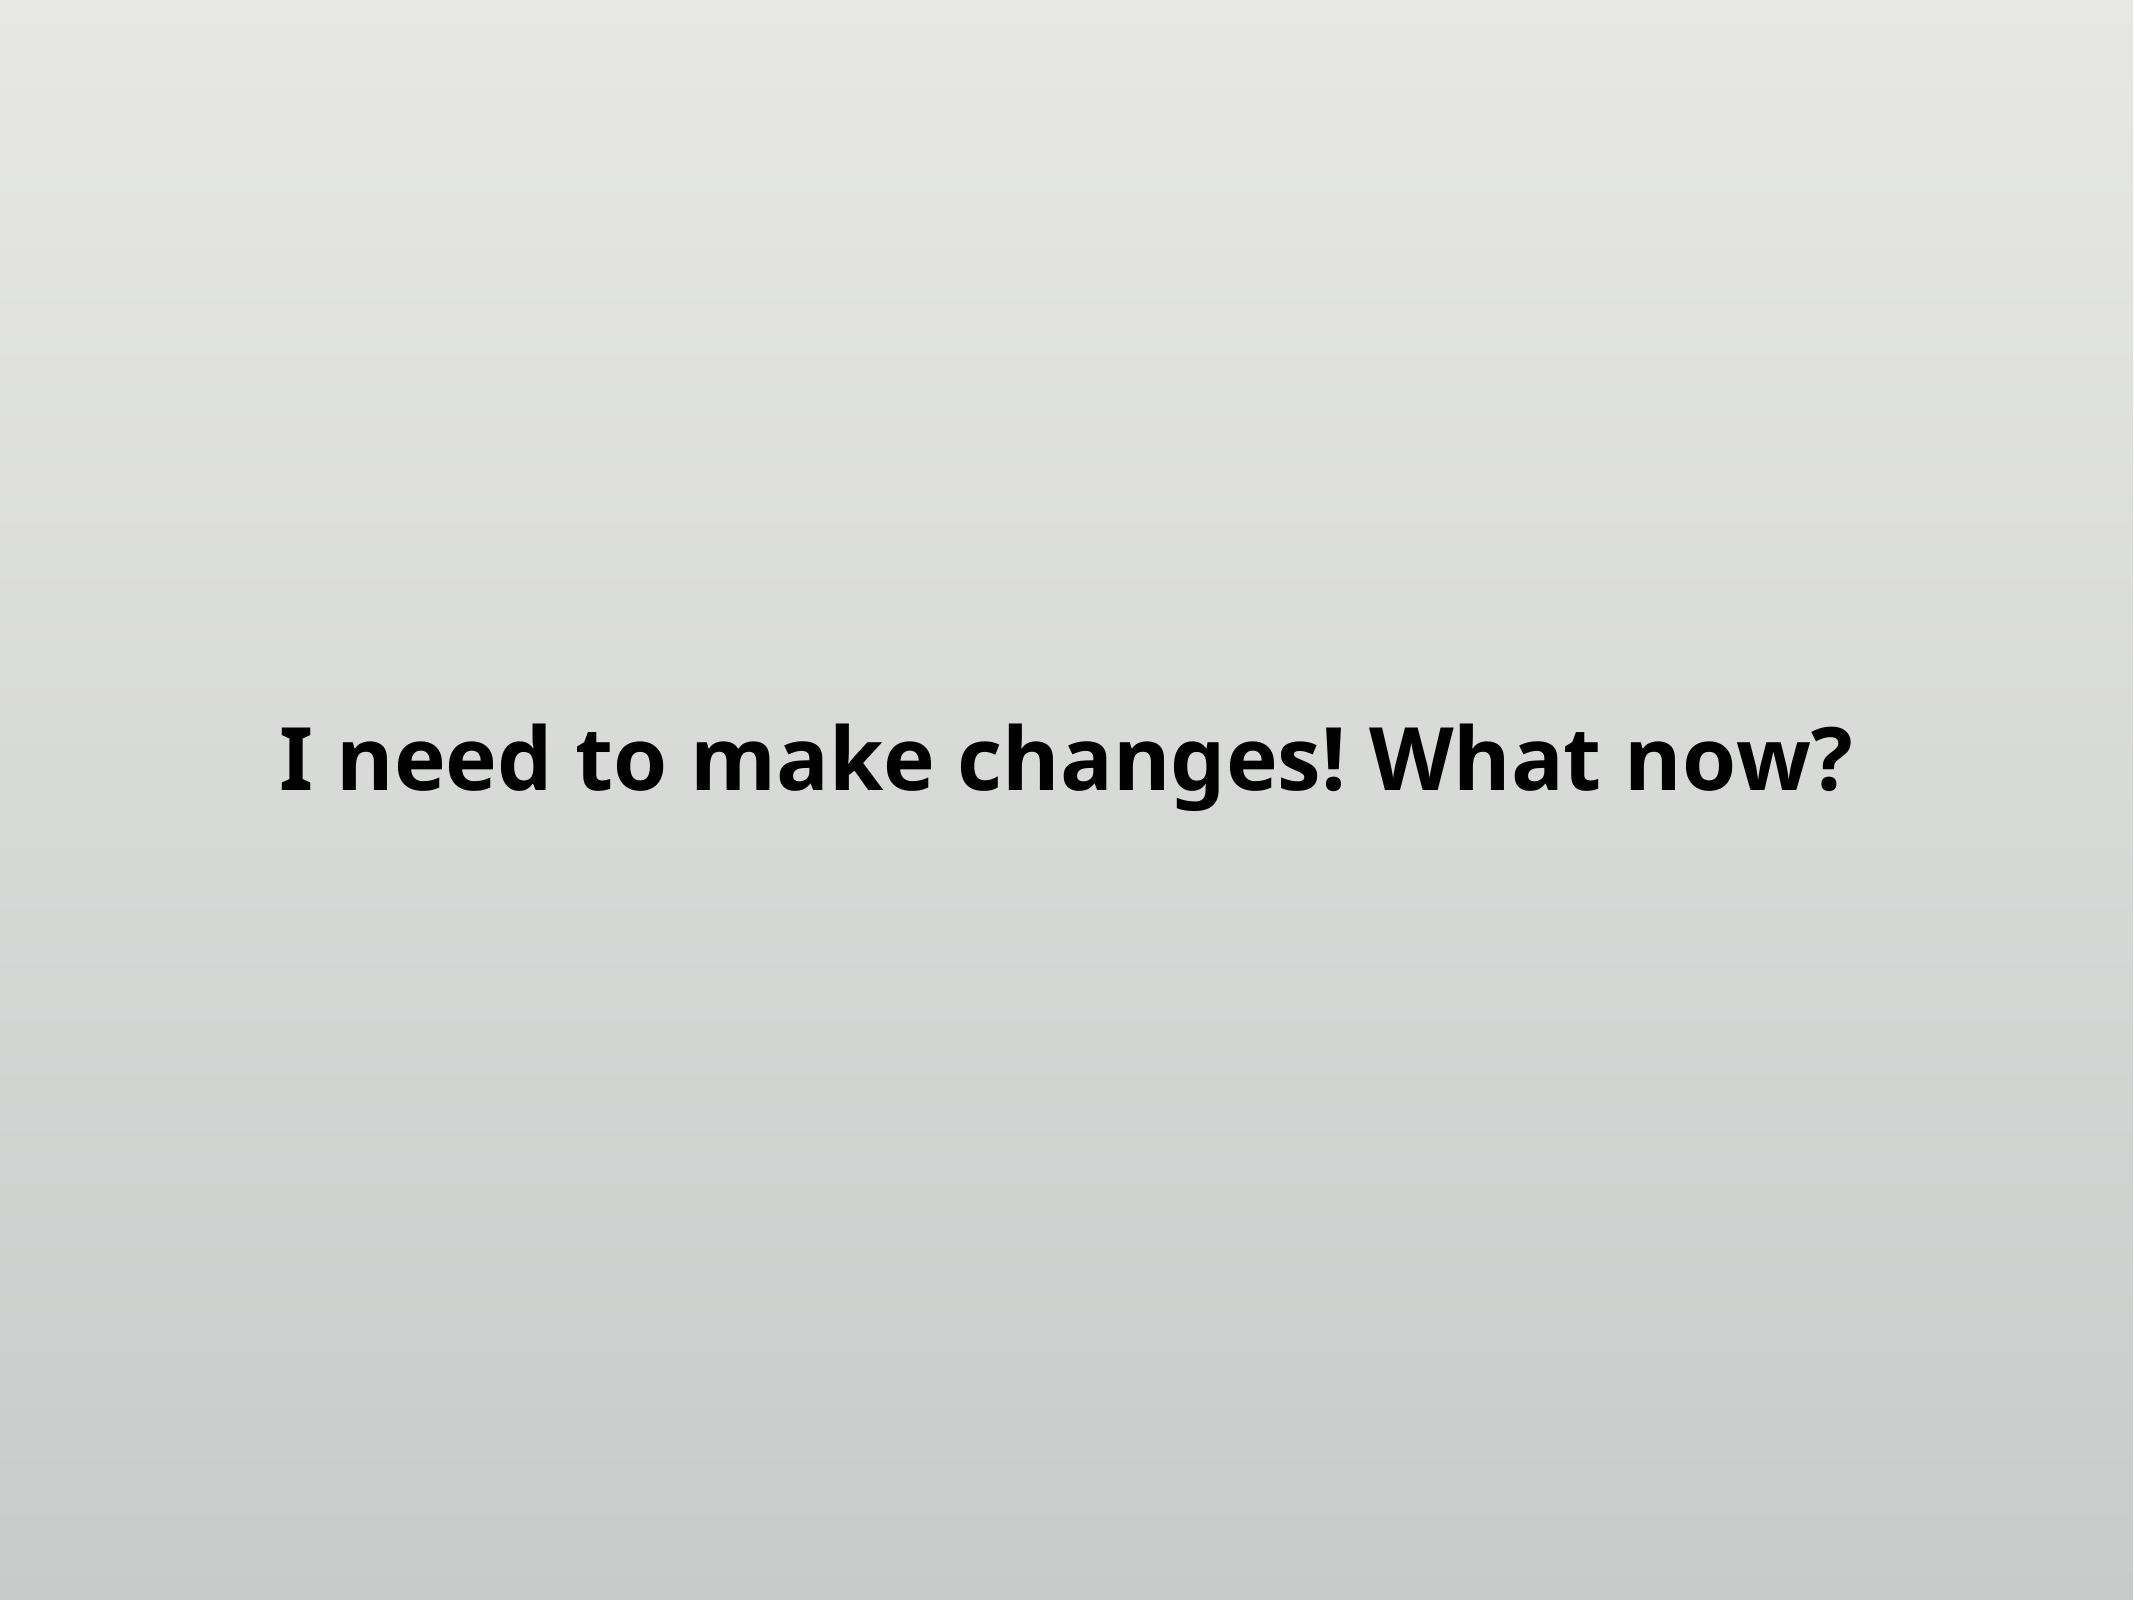

# I need to make changes! What now?